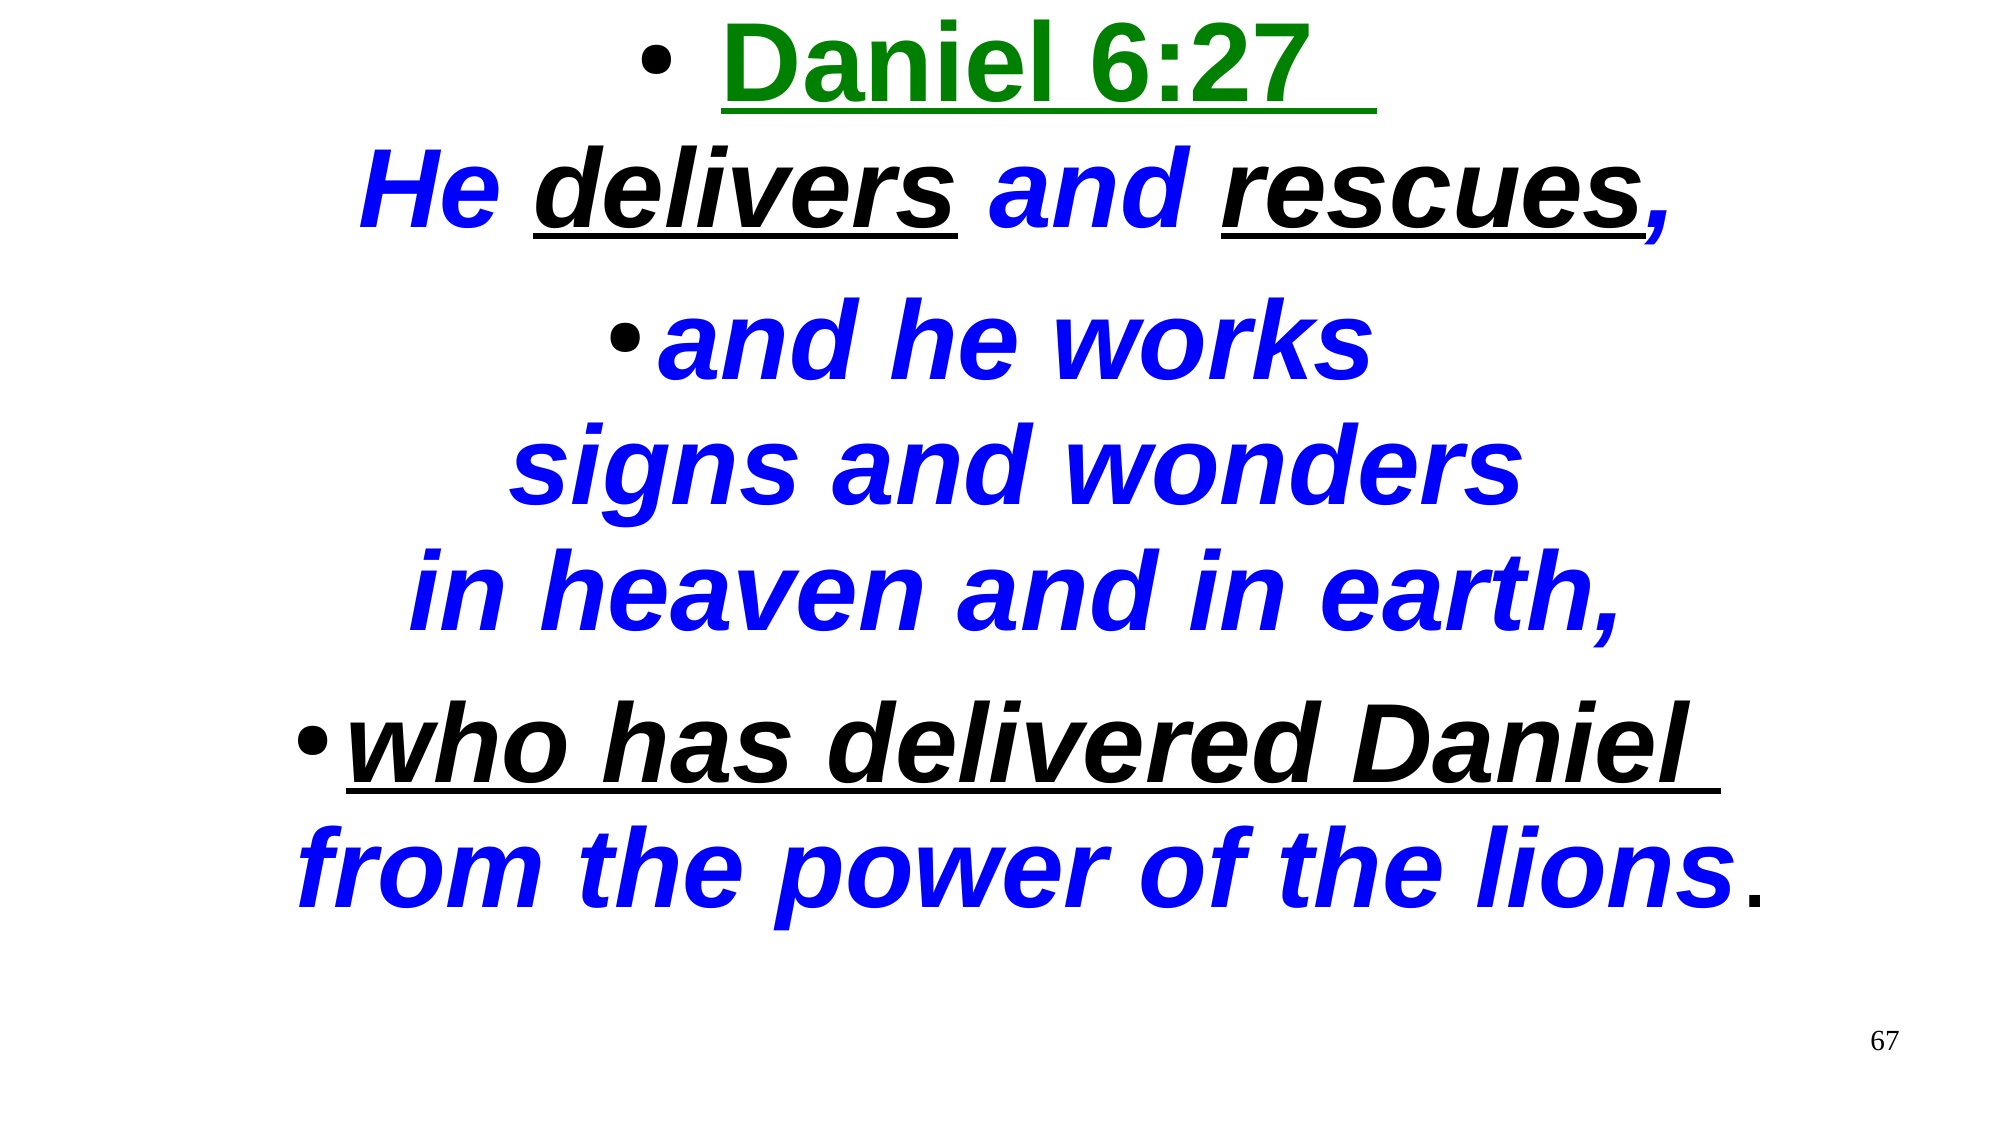

# Daniel 6:27 He delivers and rescues,
and he works
signs and wonders
in heaven and in earth,
who has delivered Daniel
from the power of the lions.
67